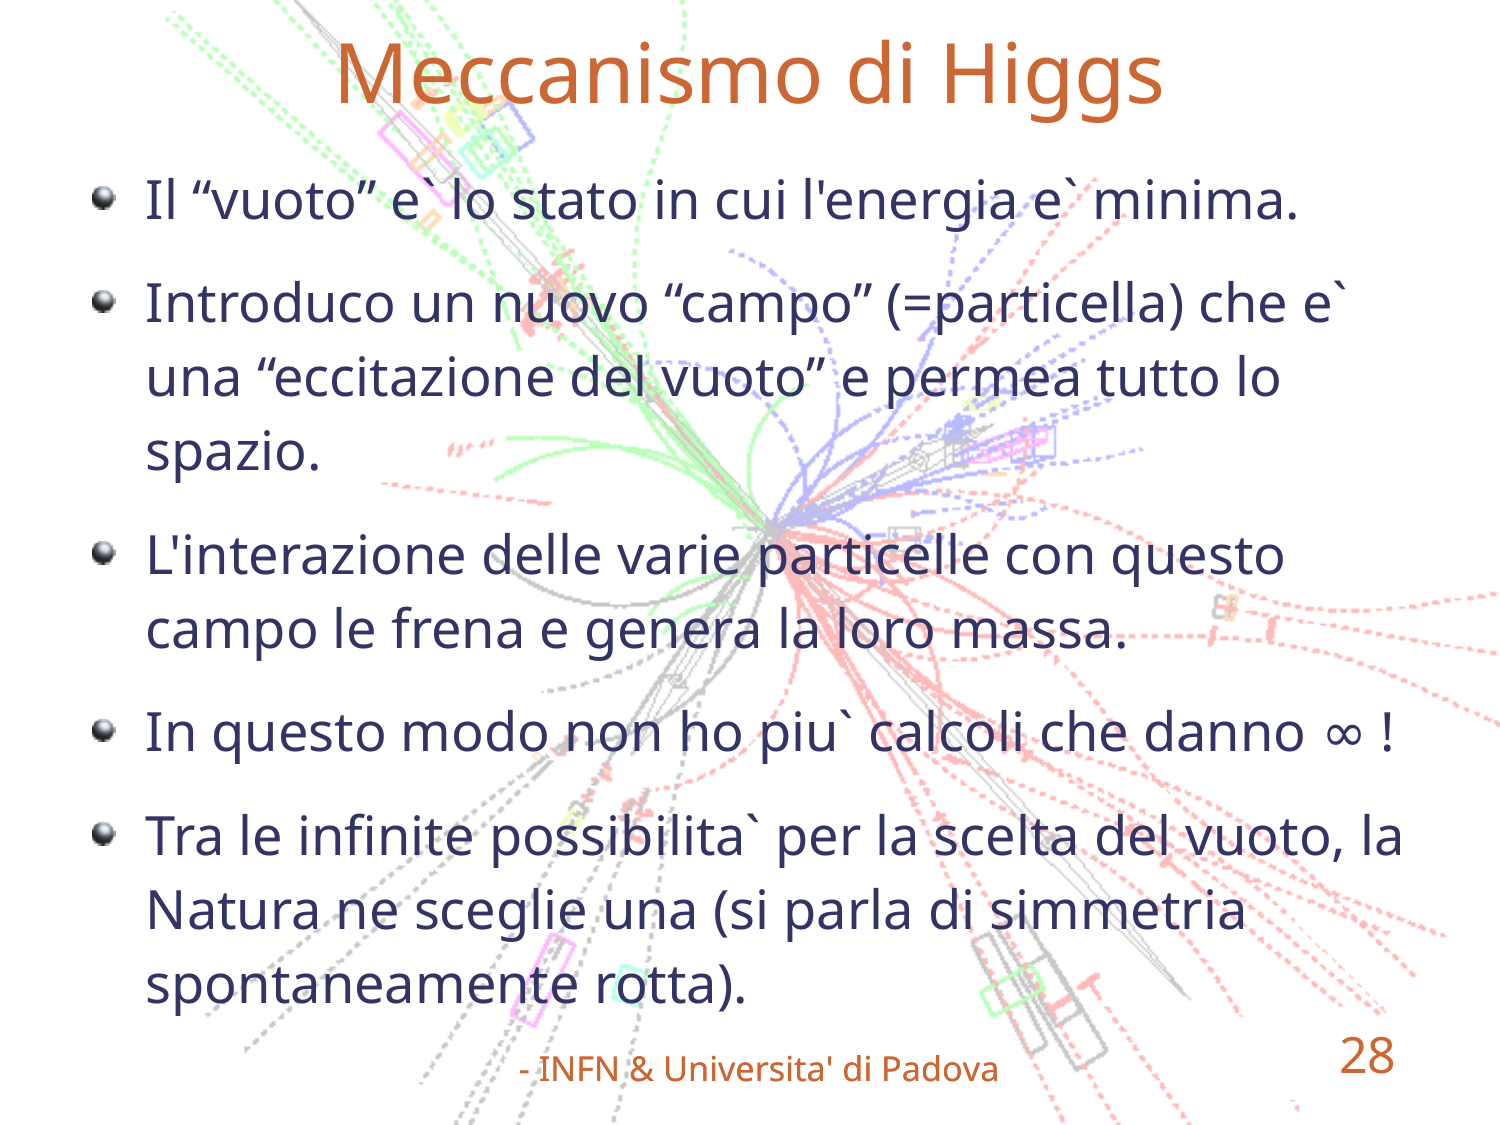

# Meccanismo di Higgs
Il “vuoto” e` lo stato in cui l'energia e` minima.
Introduco un nuovo “campo” (=particella) che e` una “eccitazione del vuoto” e permea tutto lo spazio.
L'interazione delle varie particelle con questo campo le frena e genera la loro massa.
In questo modo non ho piu` calcoli che danno ∞ !
Tra le infinite possibilita` per la scelta del vuoto, la Natura ne sceglie una (si parla di simmetria spontaneamente rotta).